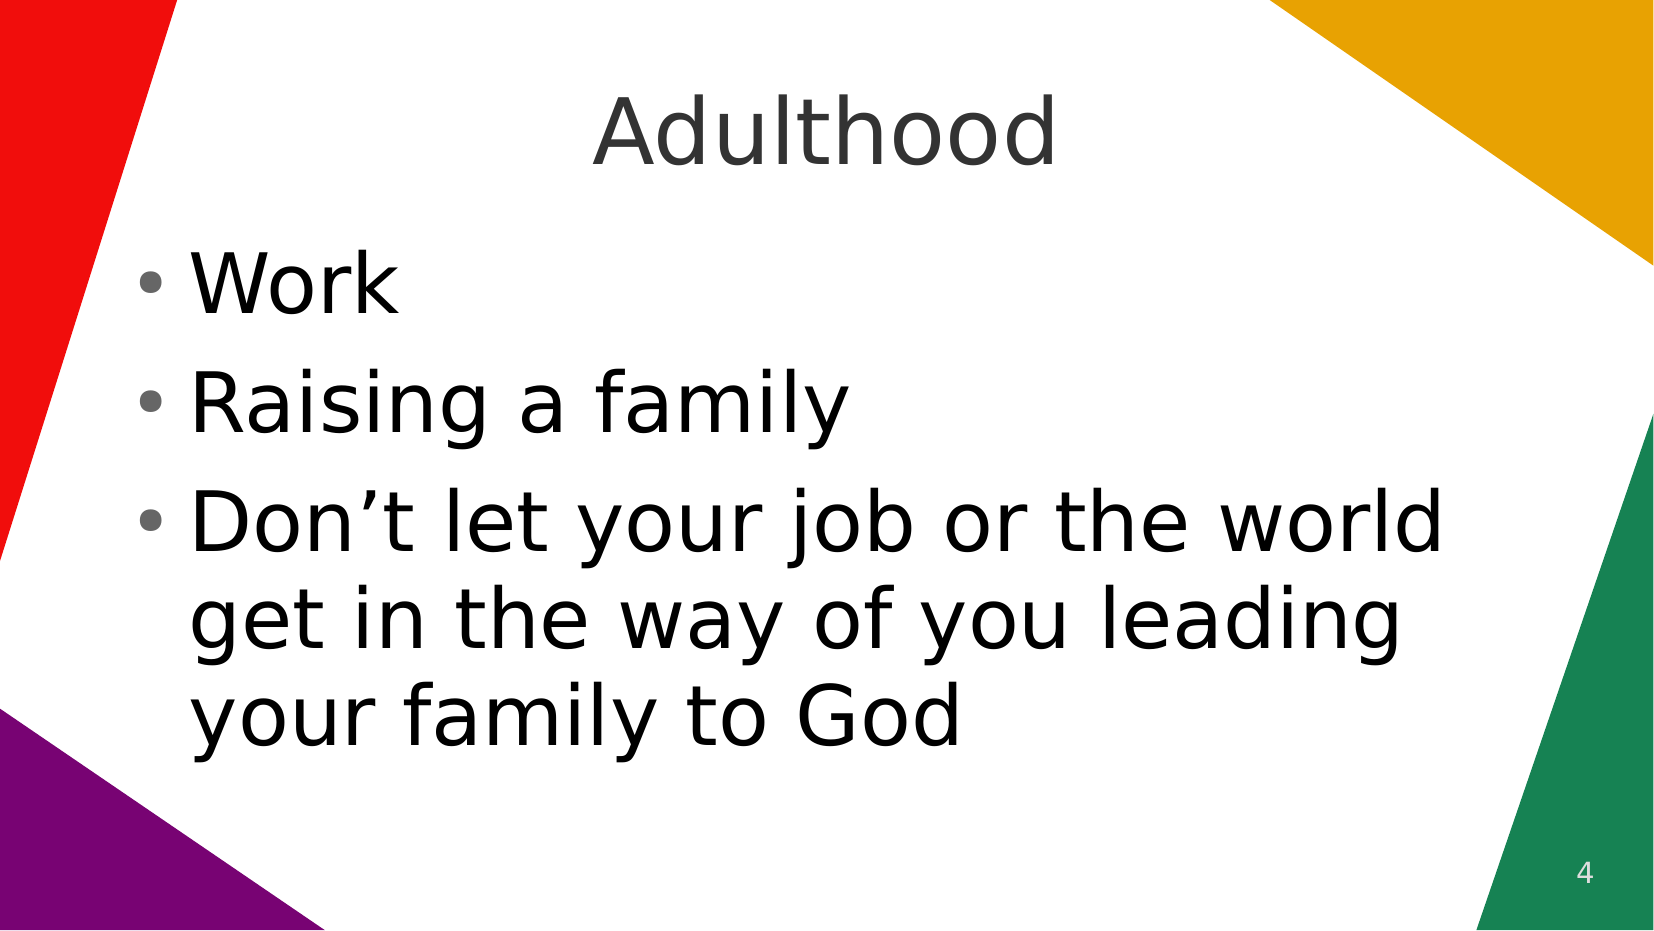

# Adulthood
Work
Raising a family
Don’t let your job or the world get in the way of you leading your family to God
4